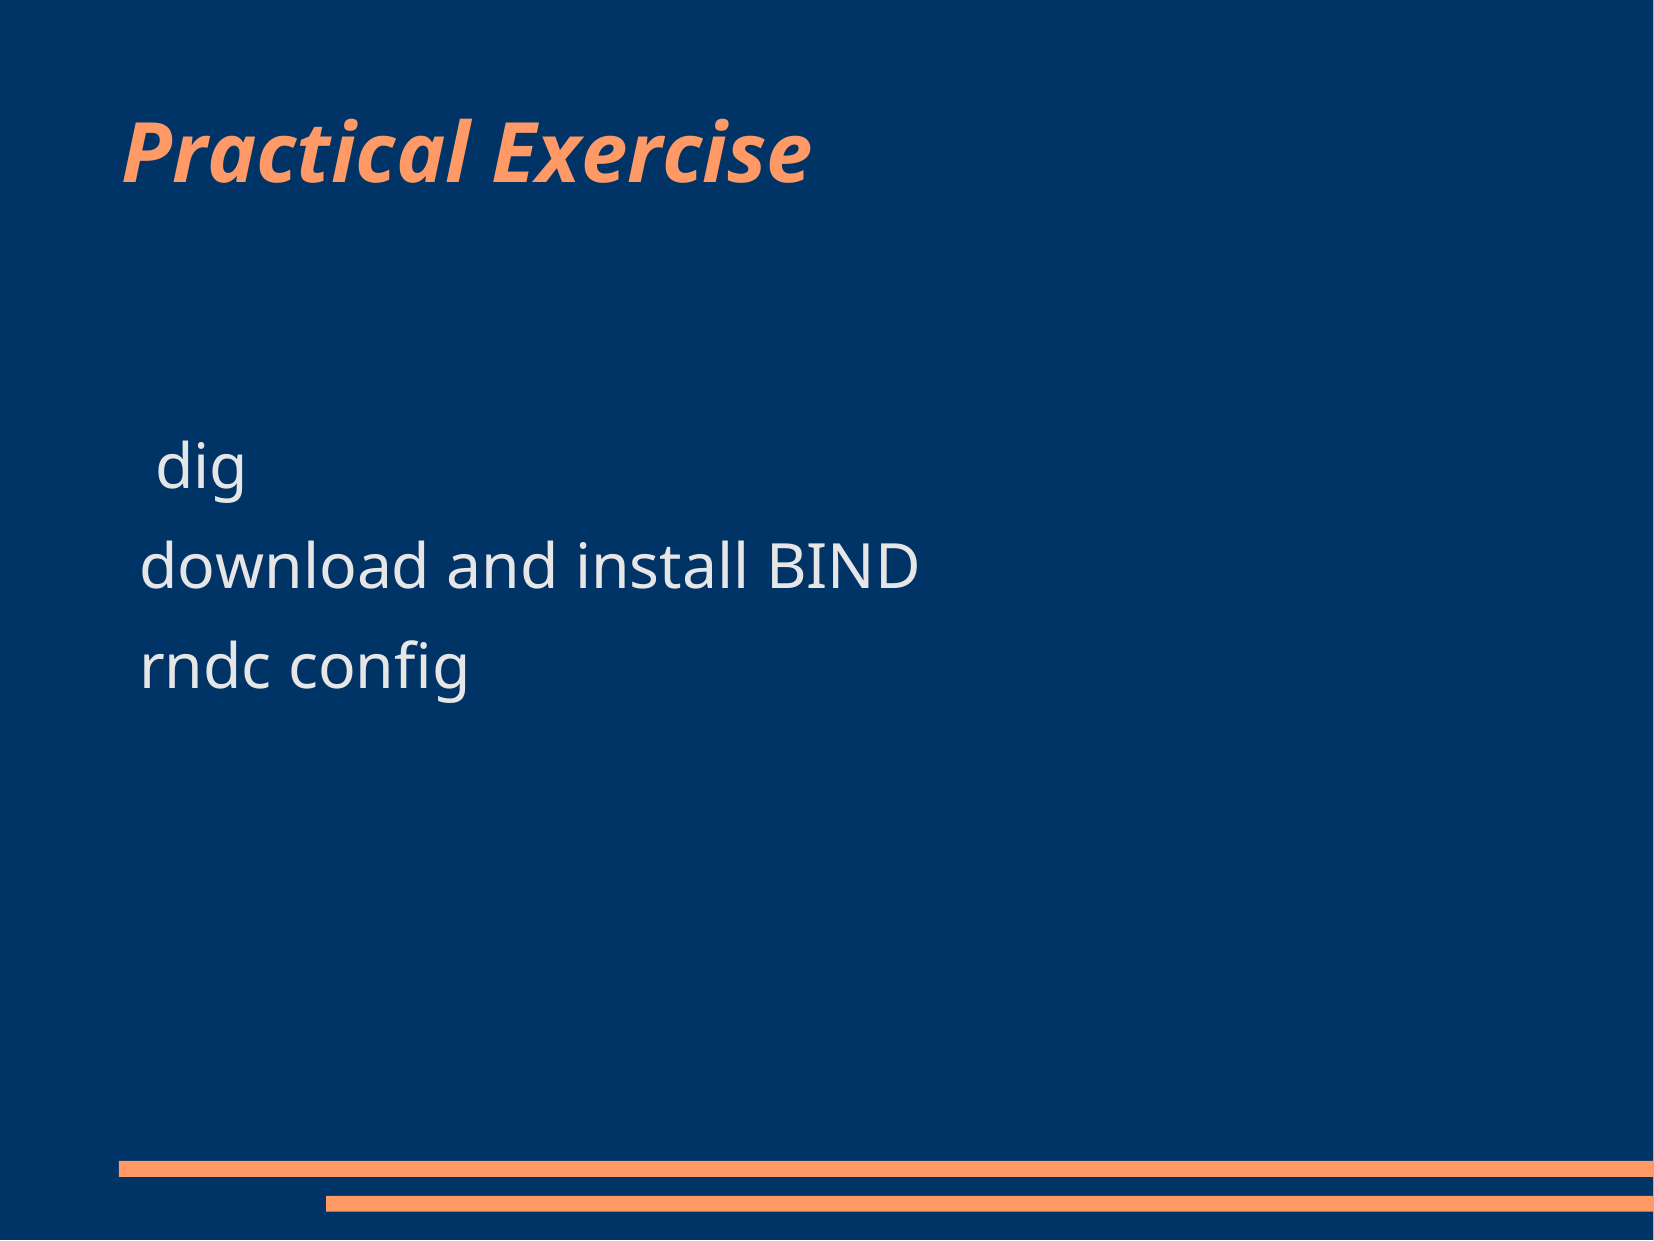

# Practical Exercise
 dig
download and install BIND
rndc config